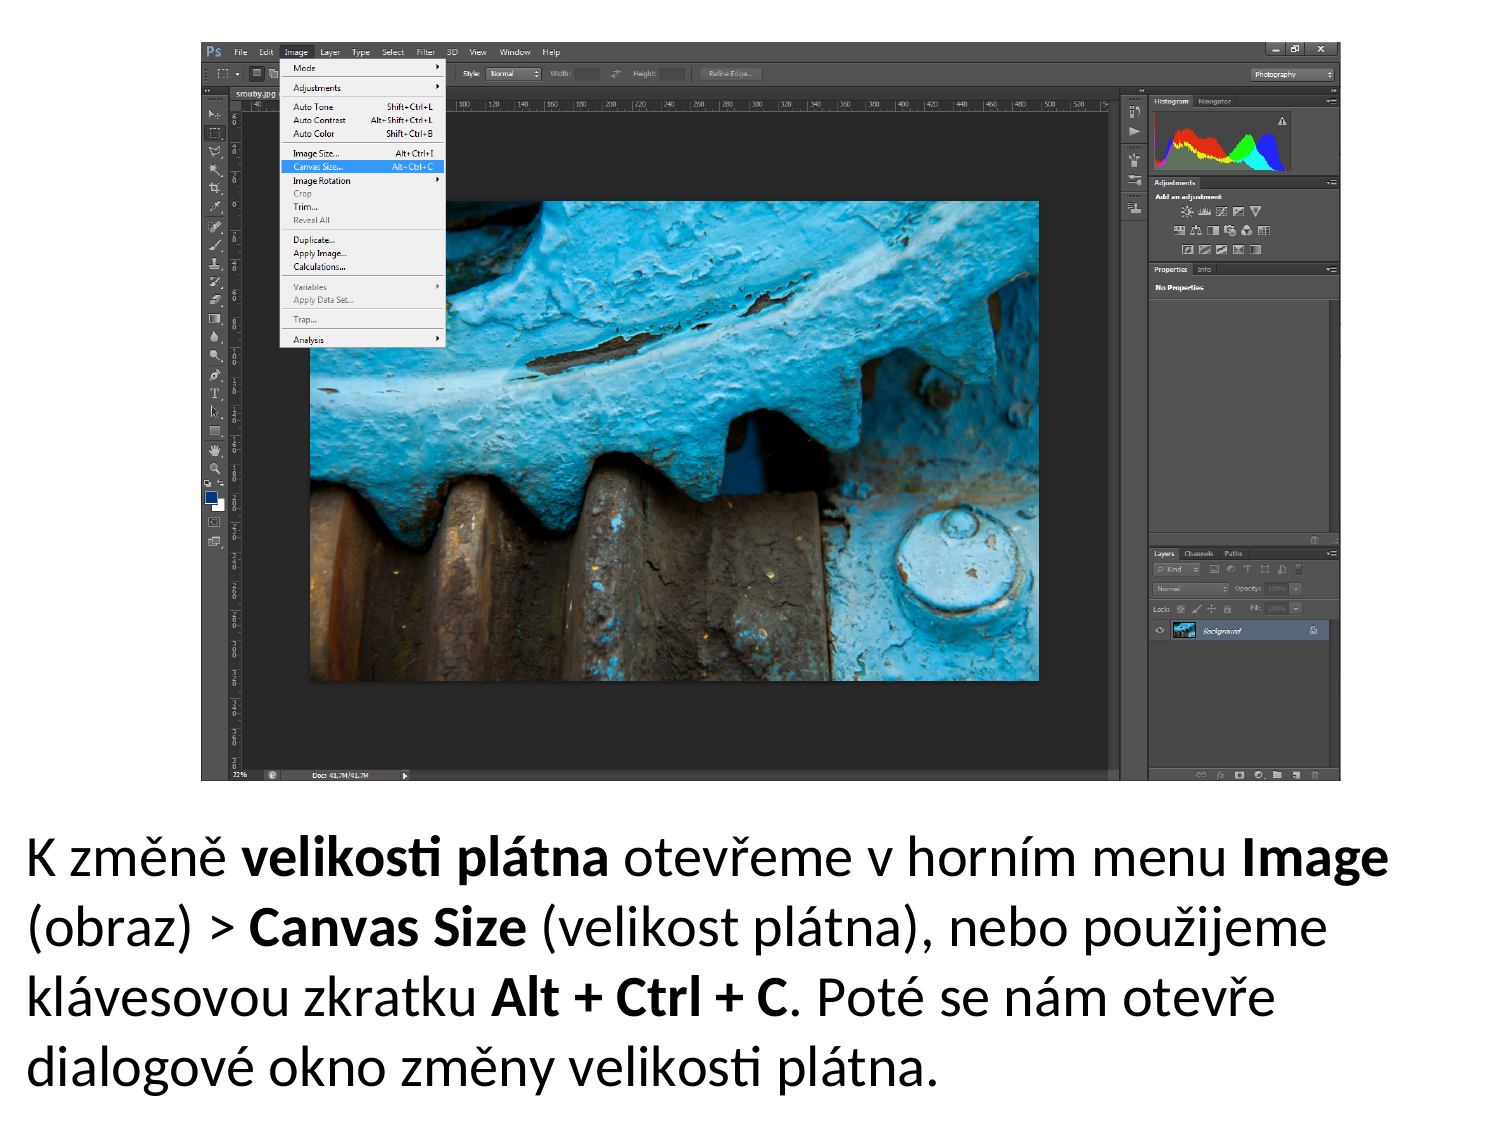

K změně velikosti plátna otevřeme v horním menu Image (obraz) > Canvas Size (velikost plátna), nebo použijeme klávesovou zkratku Alt + Ctrl + C. Poté se nám otevře dialogové okno změny velikosti plátna.